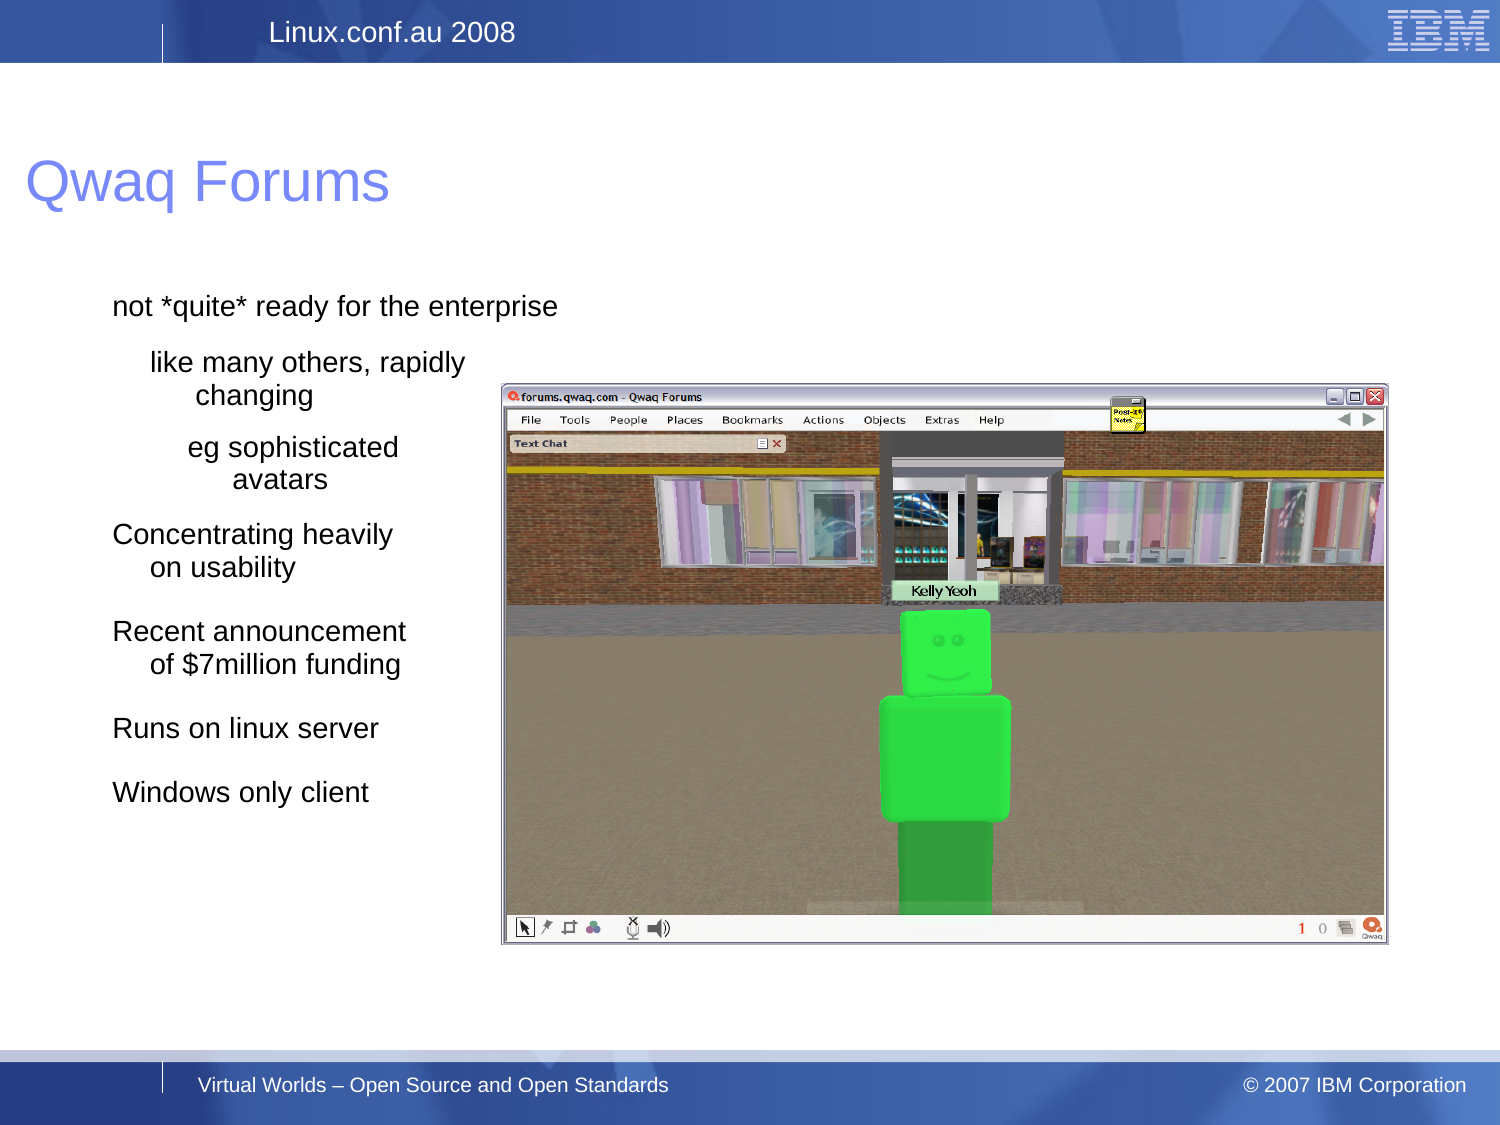

# Qwaq Forums
not *quite* ready for the enterprise
like many others, rapidly
 changing
eg sophisticated
 avatars
Concentrating heavily
on usability
Recent announcement
of $7million funding
Runs on linux server
Windows only client
26